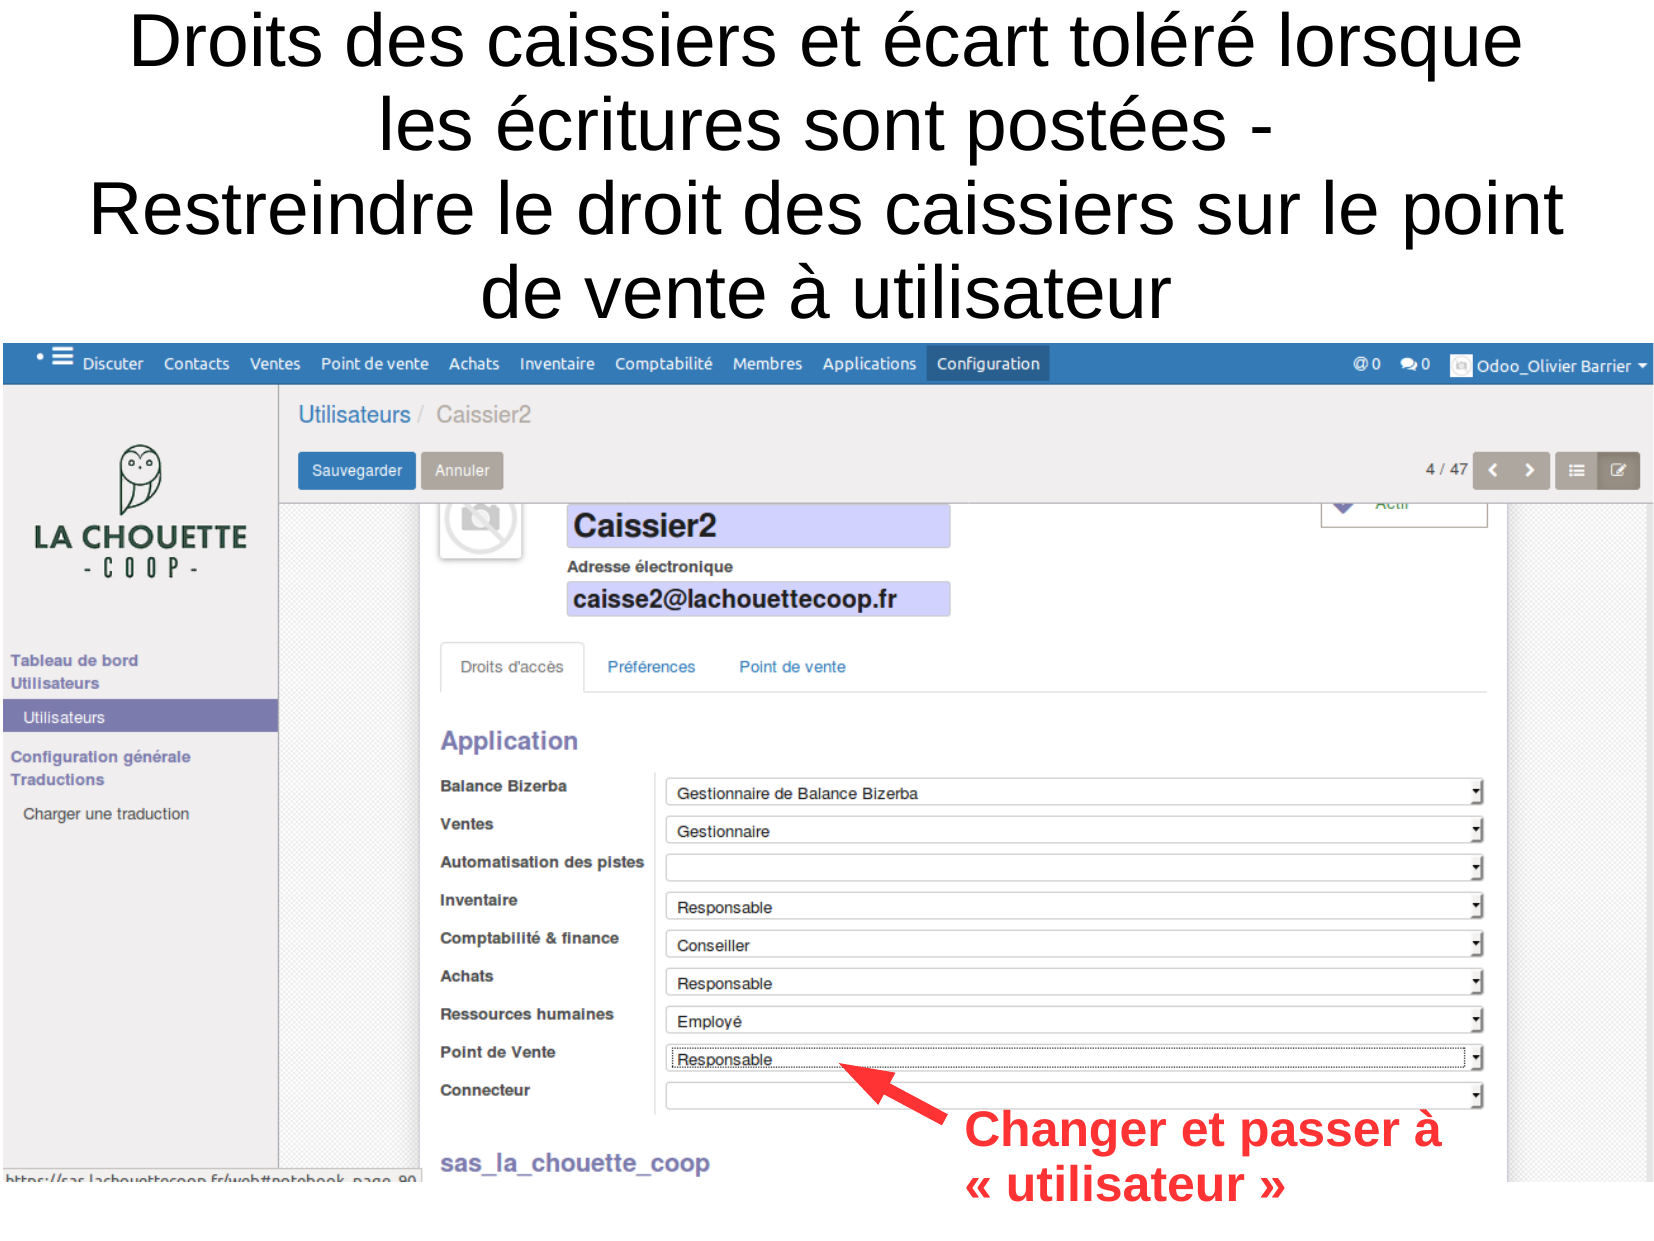

# Droits des caissiers et écart toléré lorsque les écritures sont postées - Restreindre le droit des caissiers sur le point de vente à utilisateur
Changer et passer à « utilisateur »